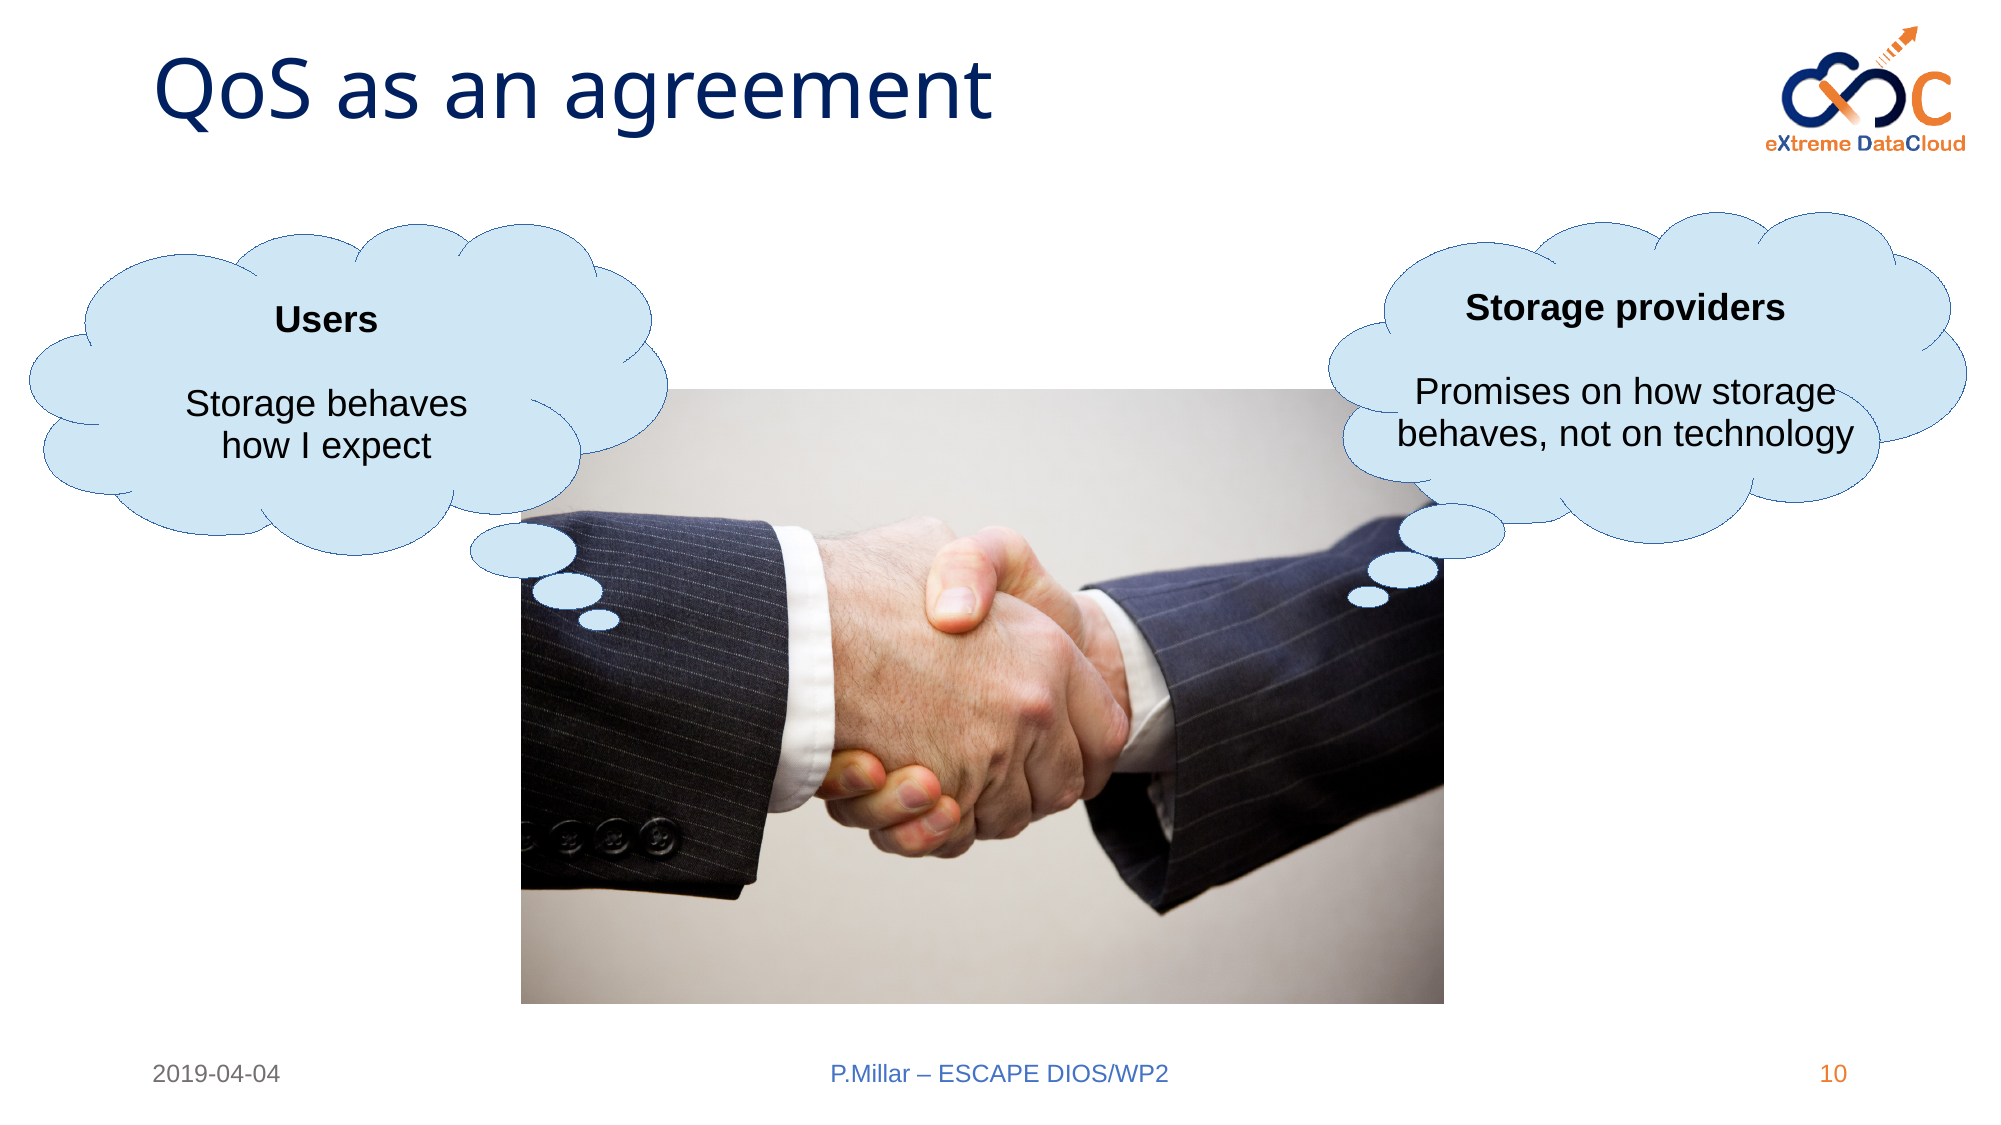

# QoS as an agreement
Storage providers
Promises on how storage
behaves, not on technology
Users
Storage behaves
how I expect
2019-04-04
P.Millar – ESCAPE DIOS/WP2